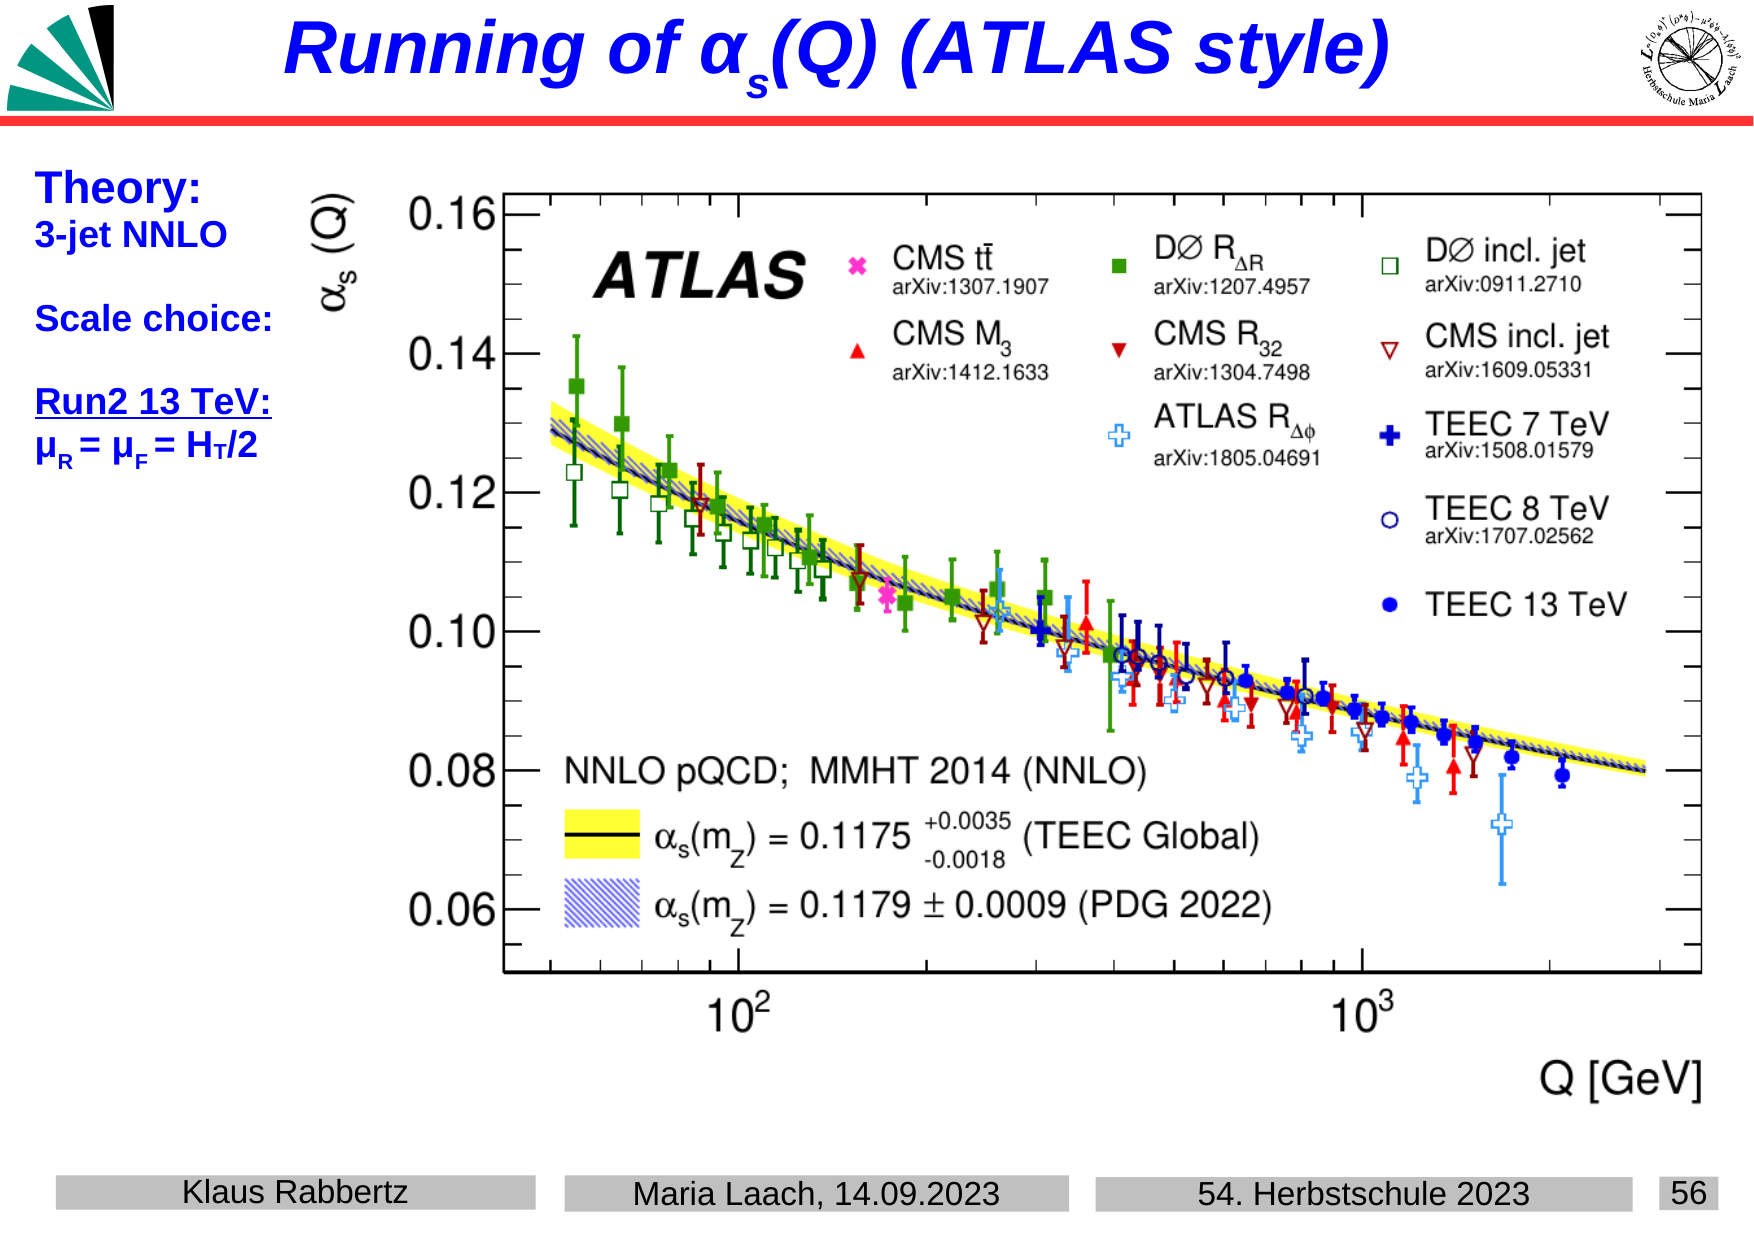

# Running of αs(Q) (ATLAS style)
Theory:
3-jet NNLO
Scale choice:
Run2 13 TeV:
μR = μF = HT/2